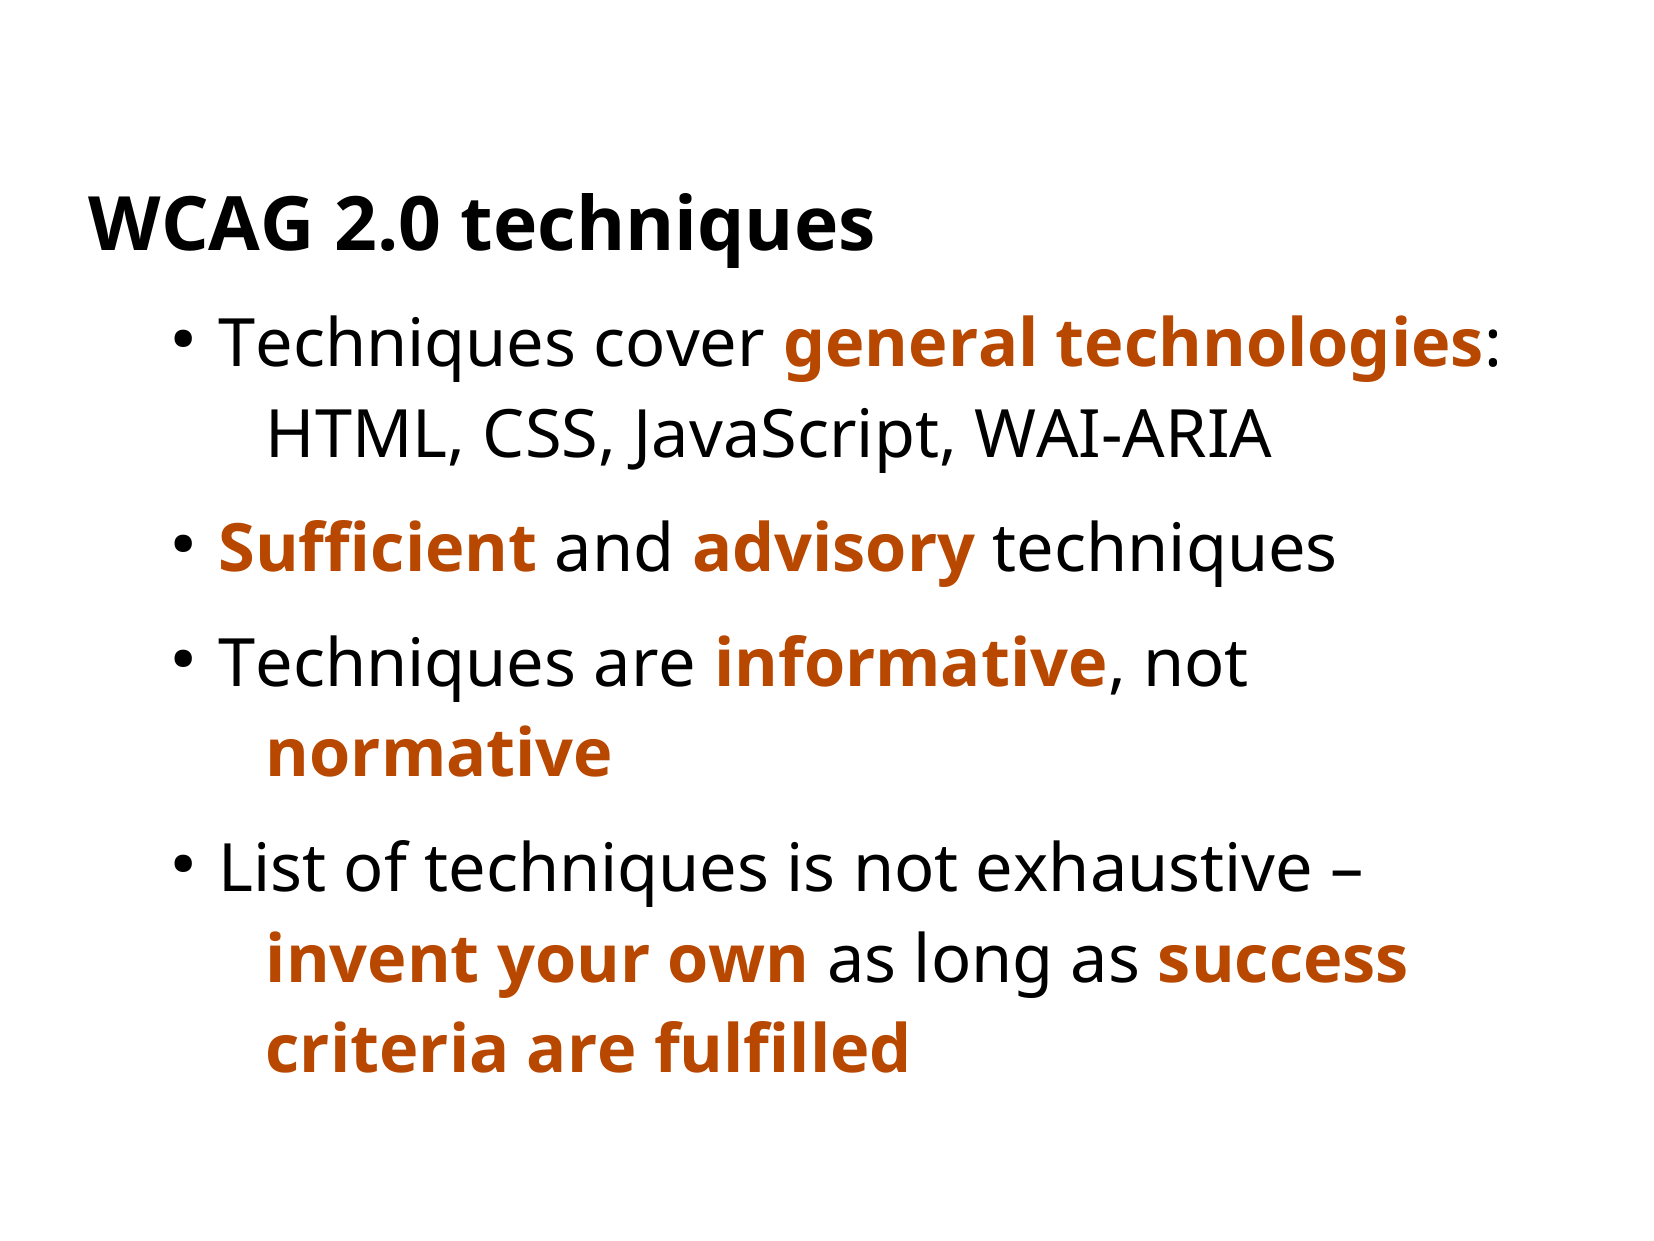

# WCAG 2.0 techniques
Techniques cover general technologies: HTML, CSS, JavaScript, WAI-ARIA
Sufficient and advisory techniques
Techniques are informative, not normative
List of techniques is not exhaustive – invent your own as long as success criteria are fulfilled